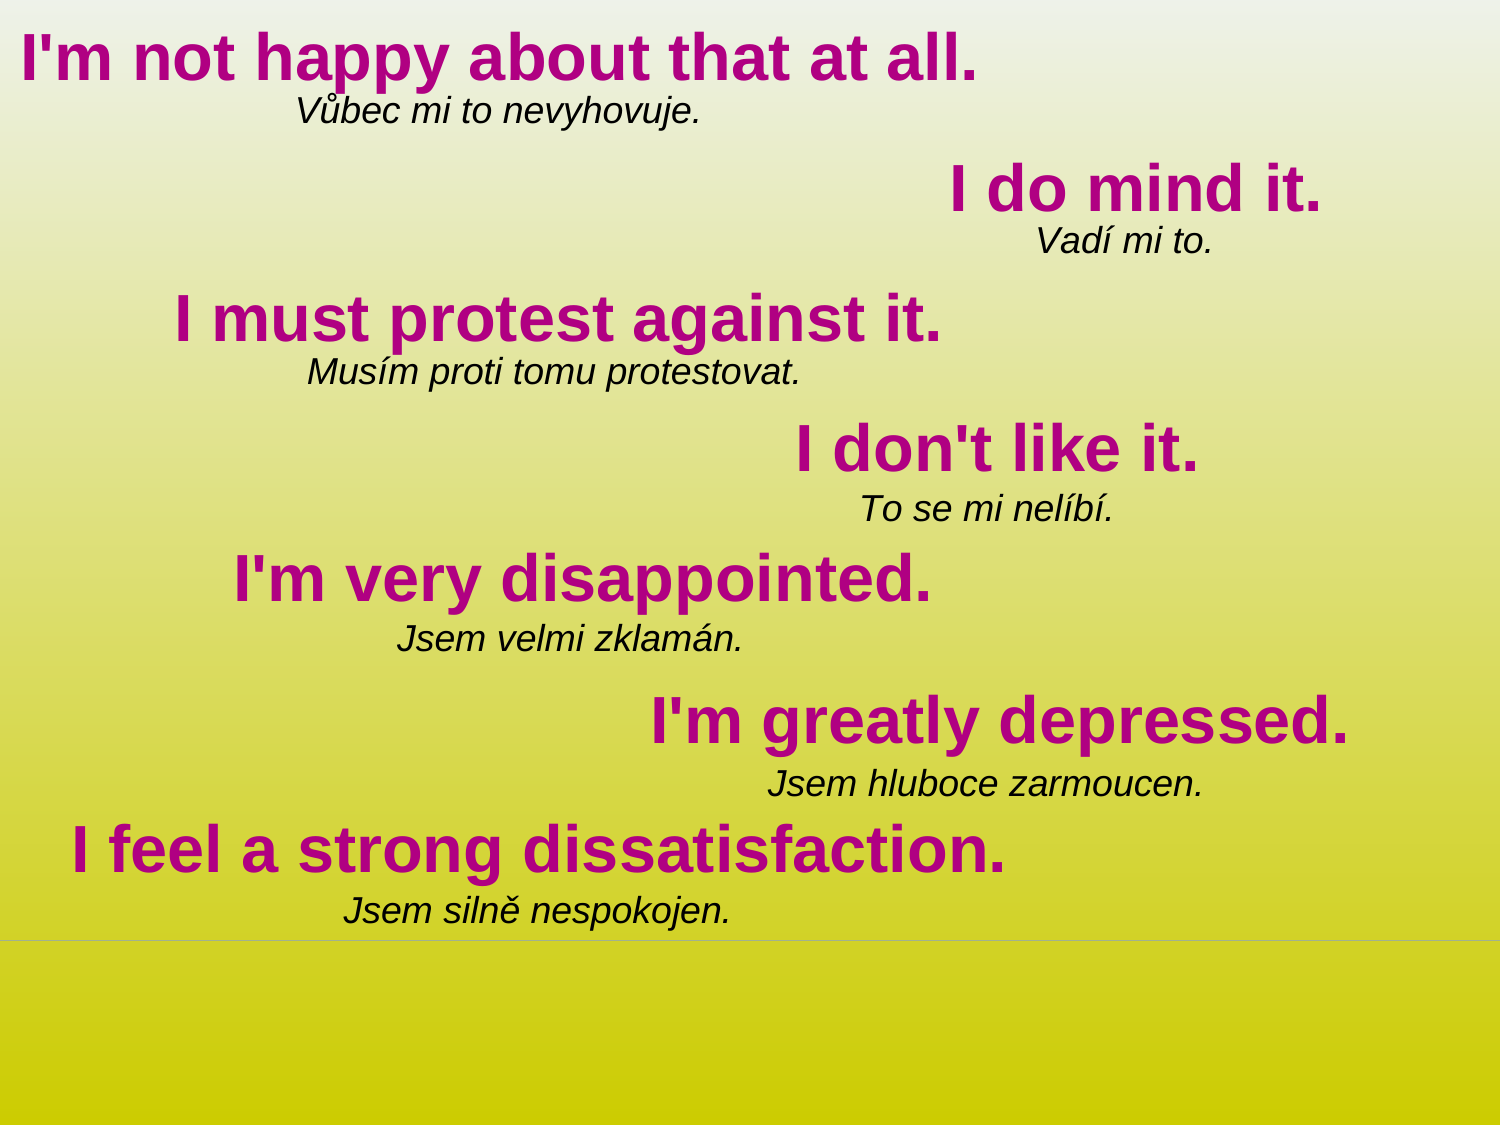

I'm not happy about that at all.
Vůbec mi to nevyhovuje.
I do mind it.
Vadí mi to.
I must protest against it.
Musím proti tomu protestovat.
I don't like it.
To se mi nelíbí.
I'm very disappointed.
Jsem velmi zklamán.
I'm greatly depressed.
Jsem hluboce zarmoucen.
I feel a strong dissatisfaction.
Jsem silně nespokojen.